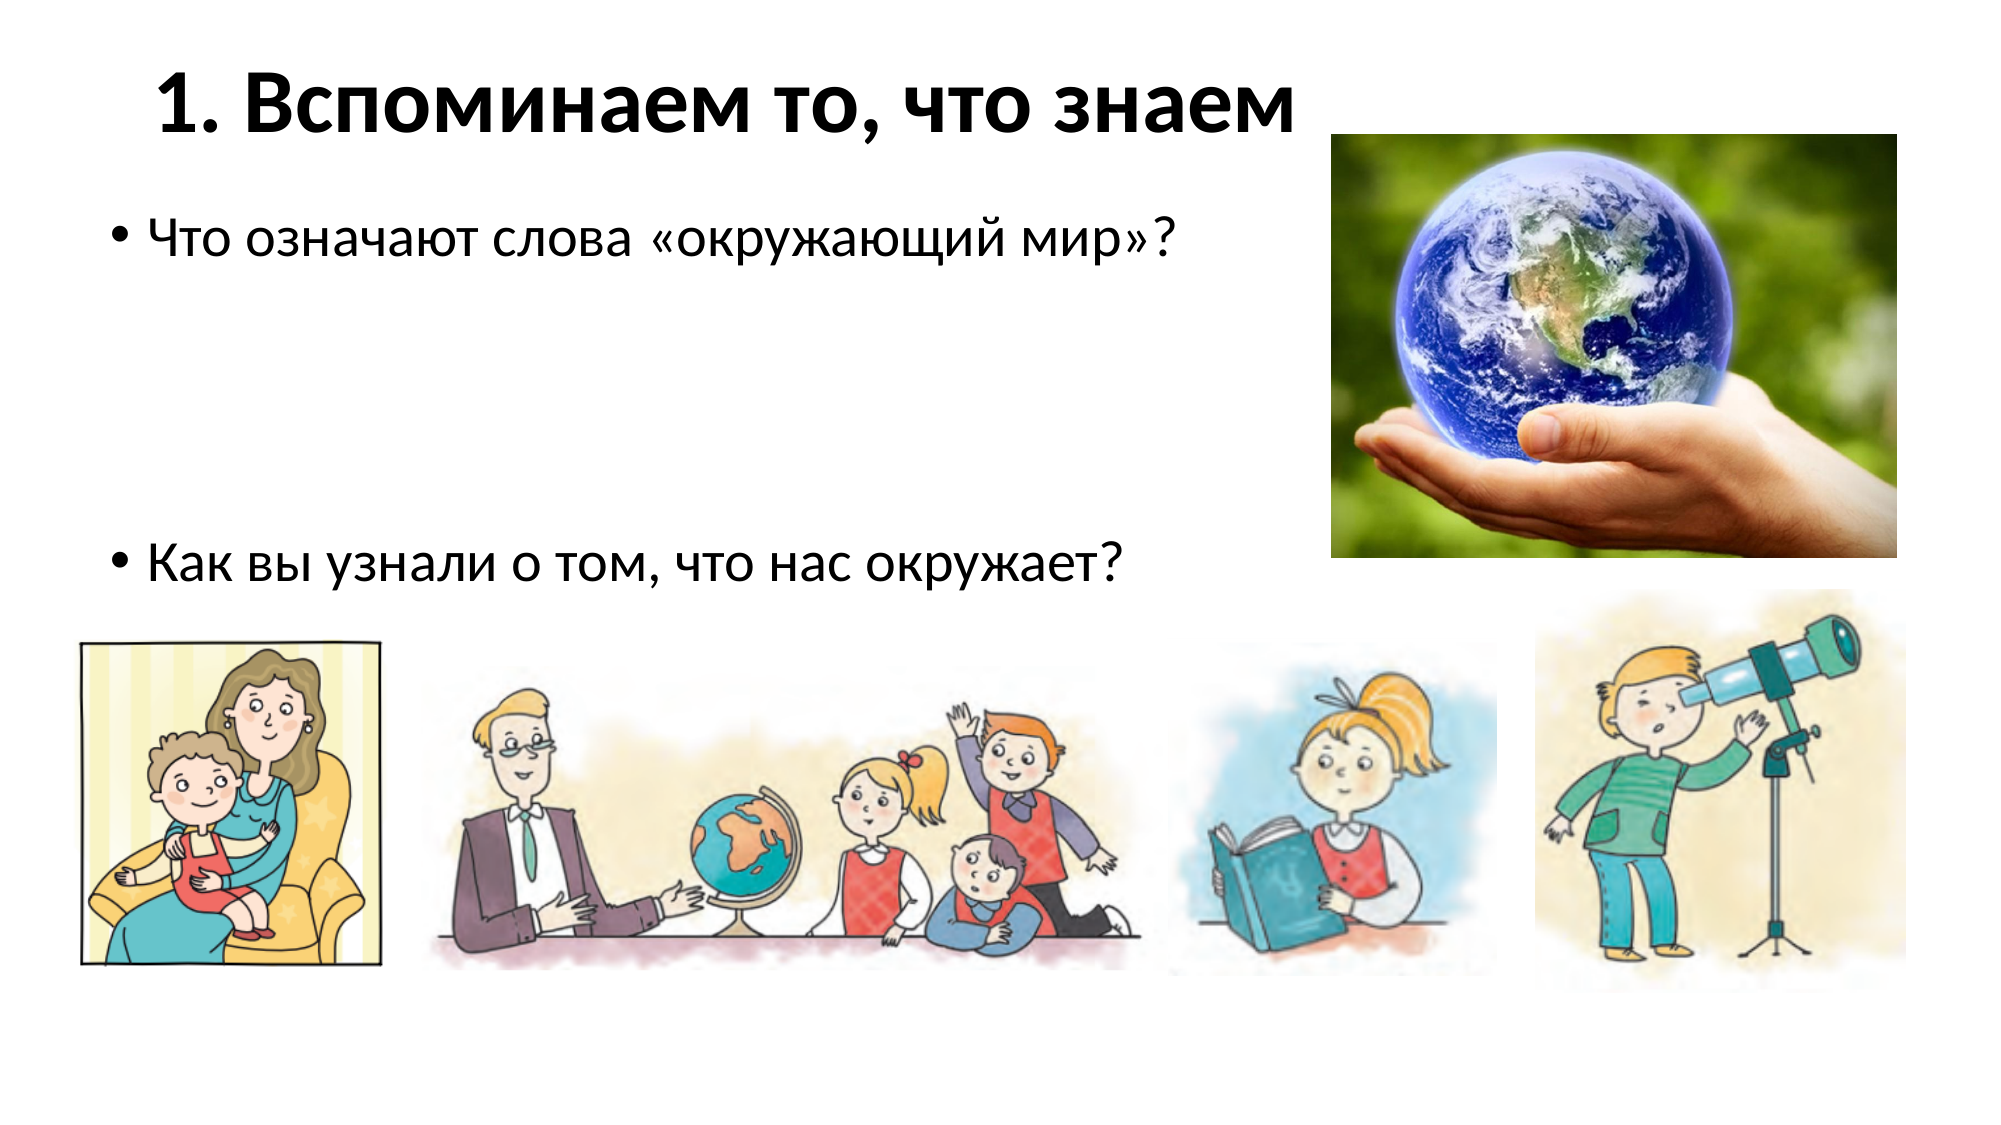

# 1. Вспоминаем то, что знаем
Что означают слова «окружающий мир»?
Как вы узнали о том, что нас окружает?